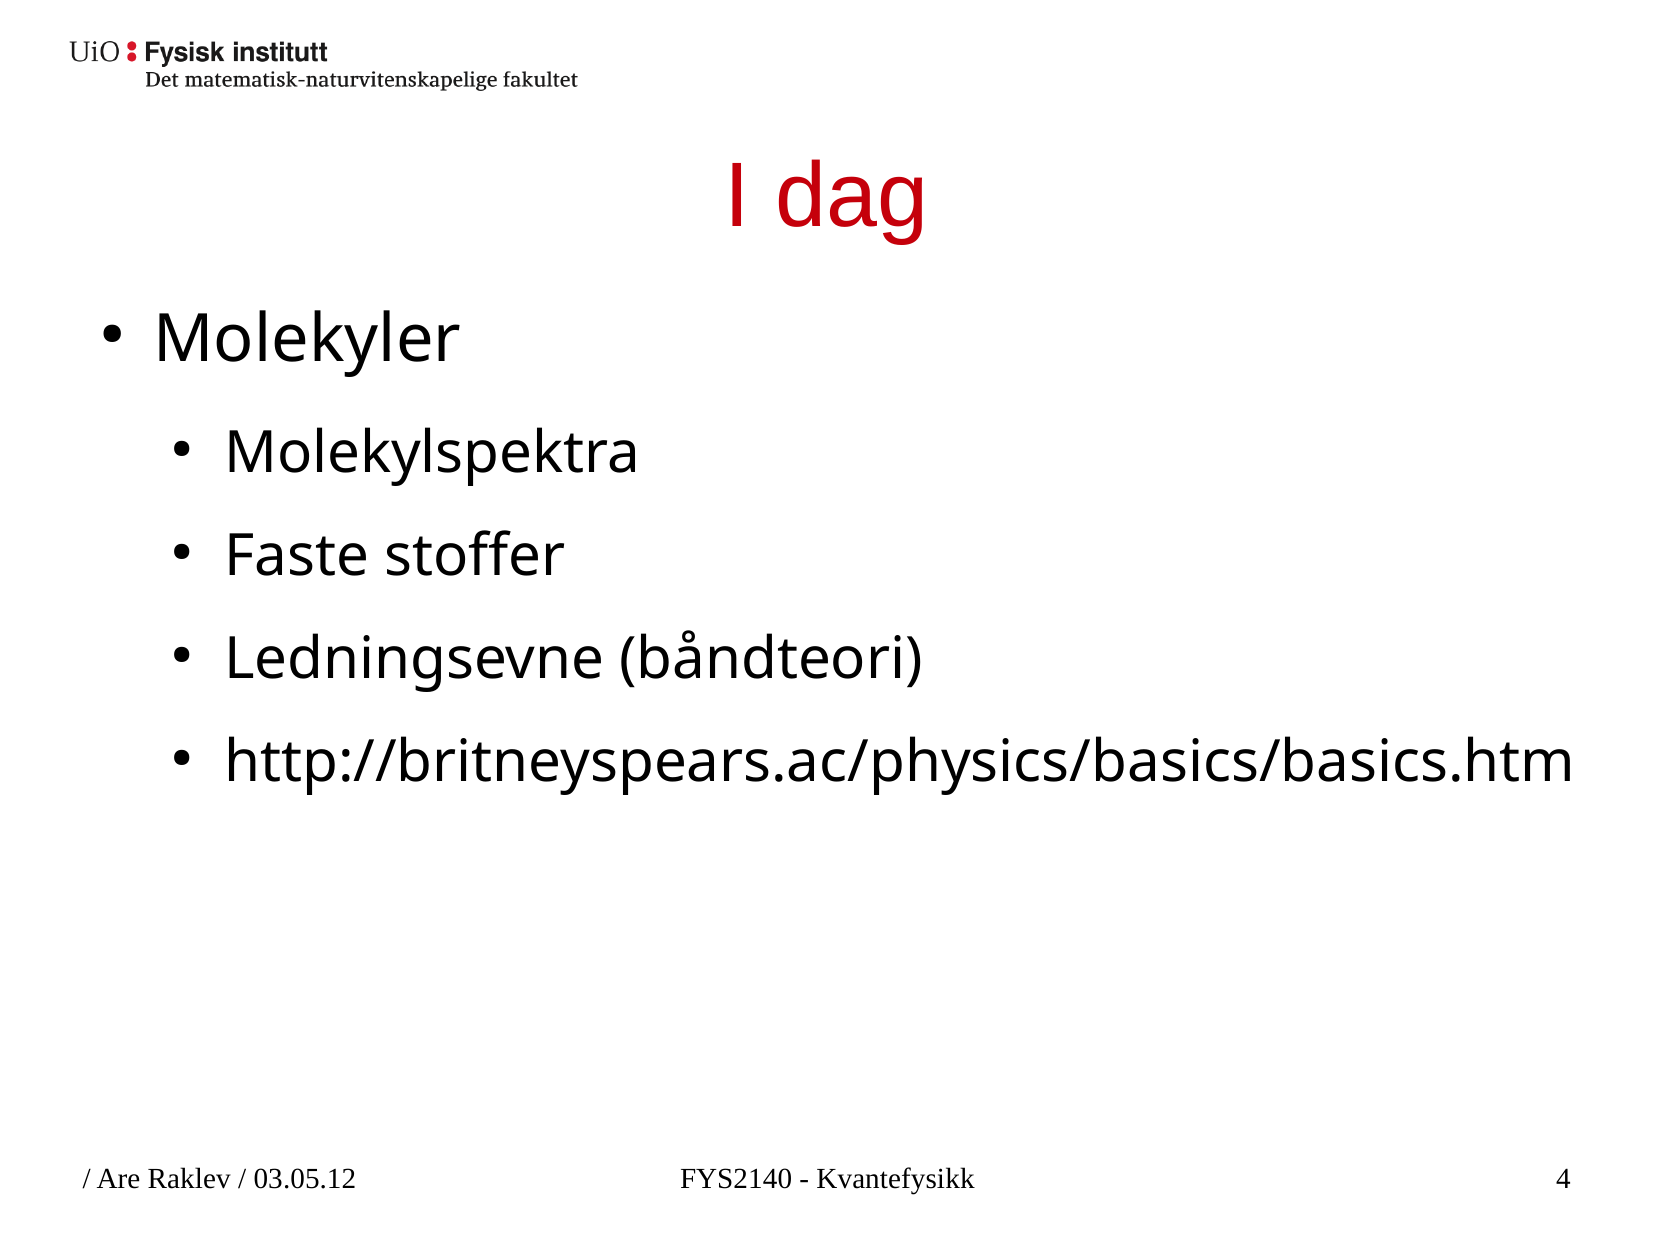

# I dag
Molekyler
Molekylspektra
Faste stoffer
Ledningsevne (båndteori)
http://britneyspears.ac/physics/basics/basics.htm
/ Are Raklev / 03.05.12
FYS2140 - Kvantefysikk
4